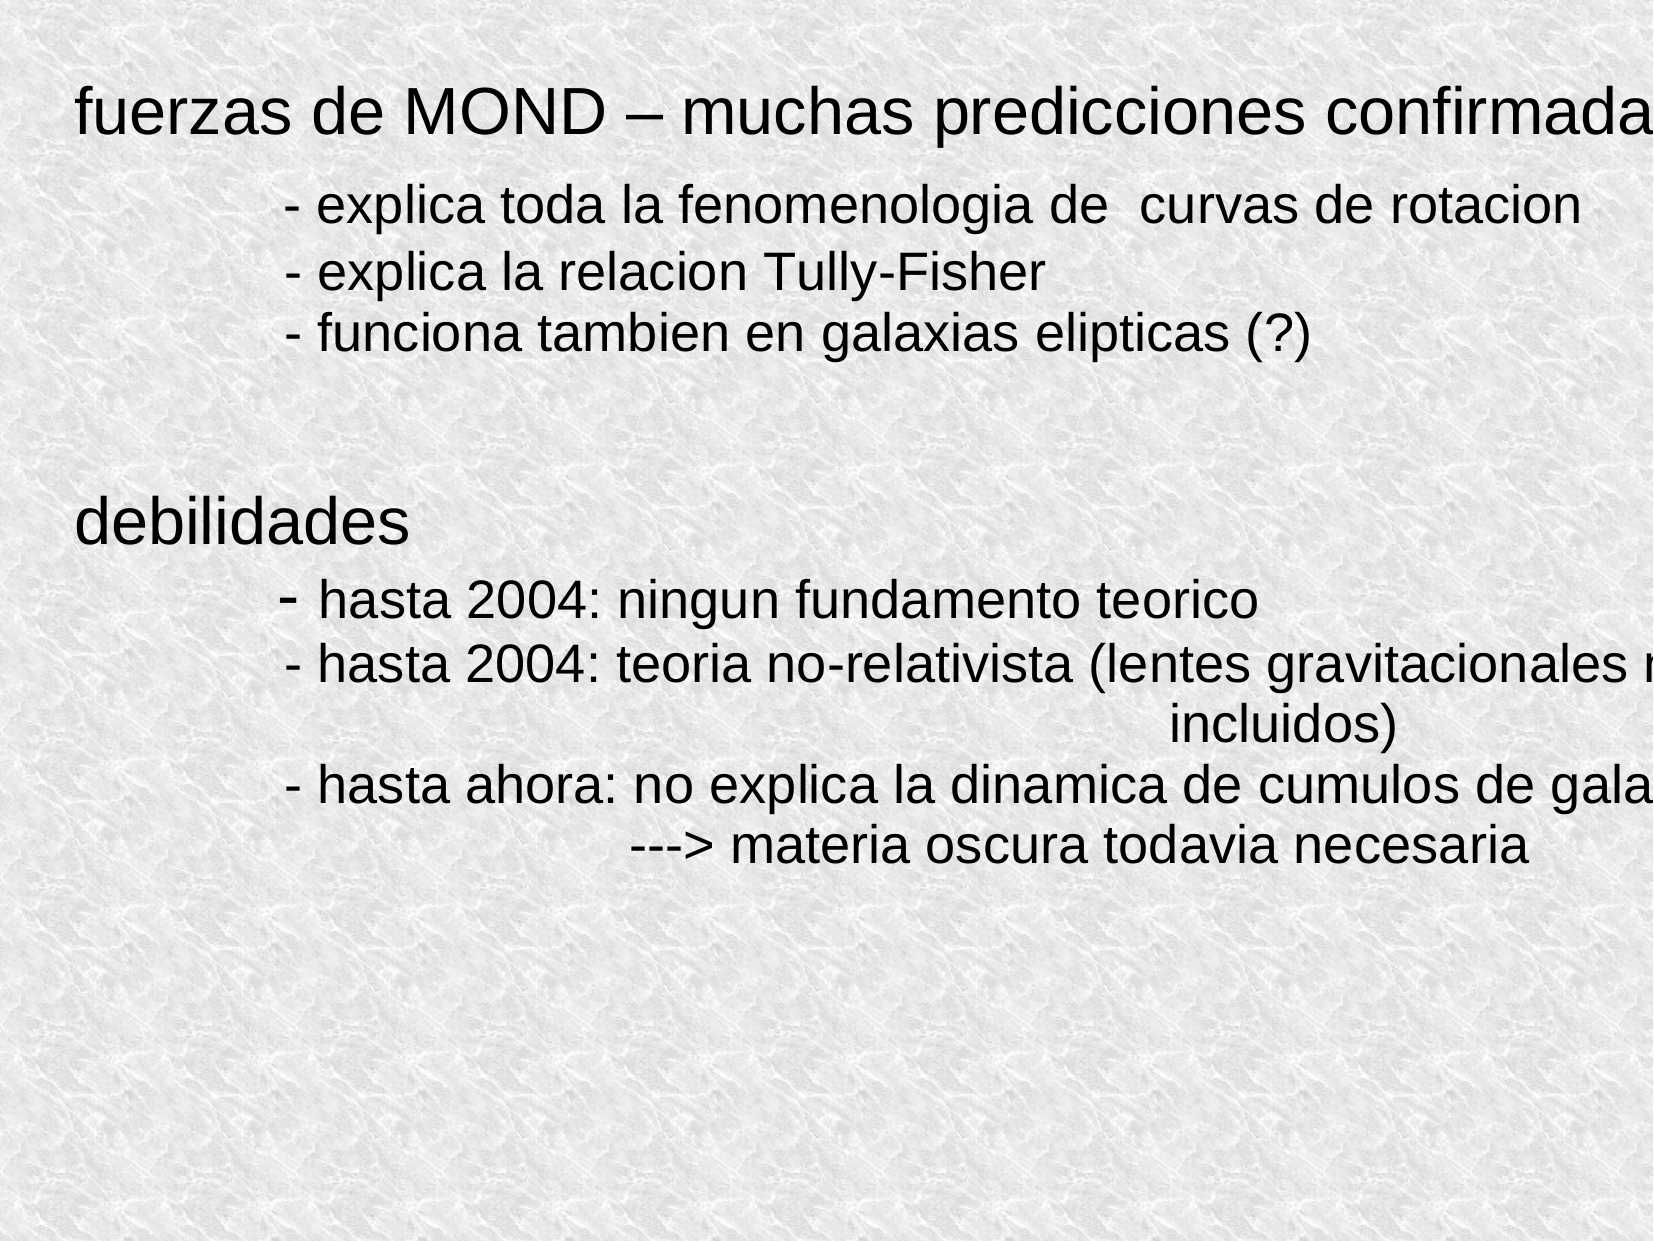

fuerzas de MOND – muchas predicciones confirmadas
 - explica toda la fenomenologia de curvas de rotacion
 - explica la relacion Tully-Fisher
 - funciona tambien en galaxias elipticas (?)
debilidades
 - hasta 2004: ningun fundamento teorico
 - hasta 2004: teoria no-relativista (lentes gravitacionales no
 incluidos)
 - hasta ahora: no explica la dinamica de cumulos de galaxias
 ---> materia oscura todavia necesaria